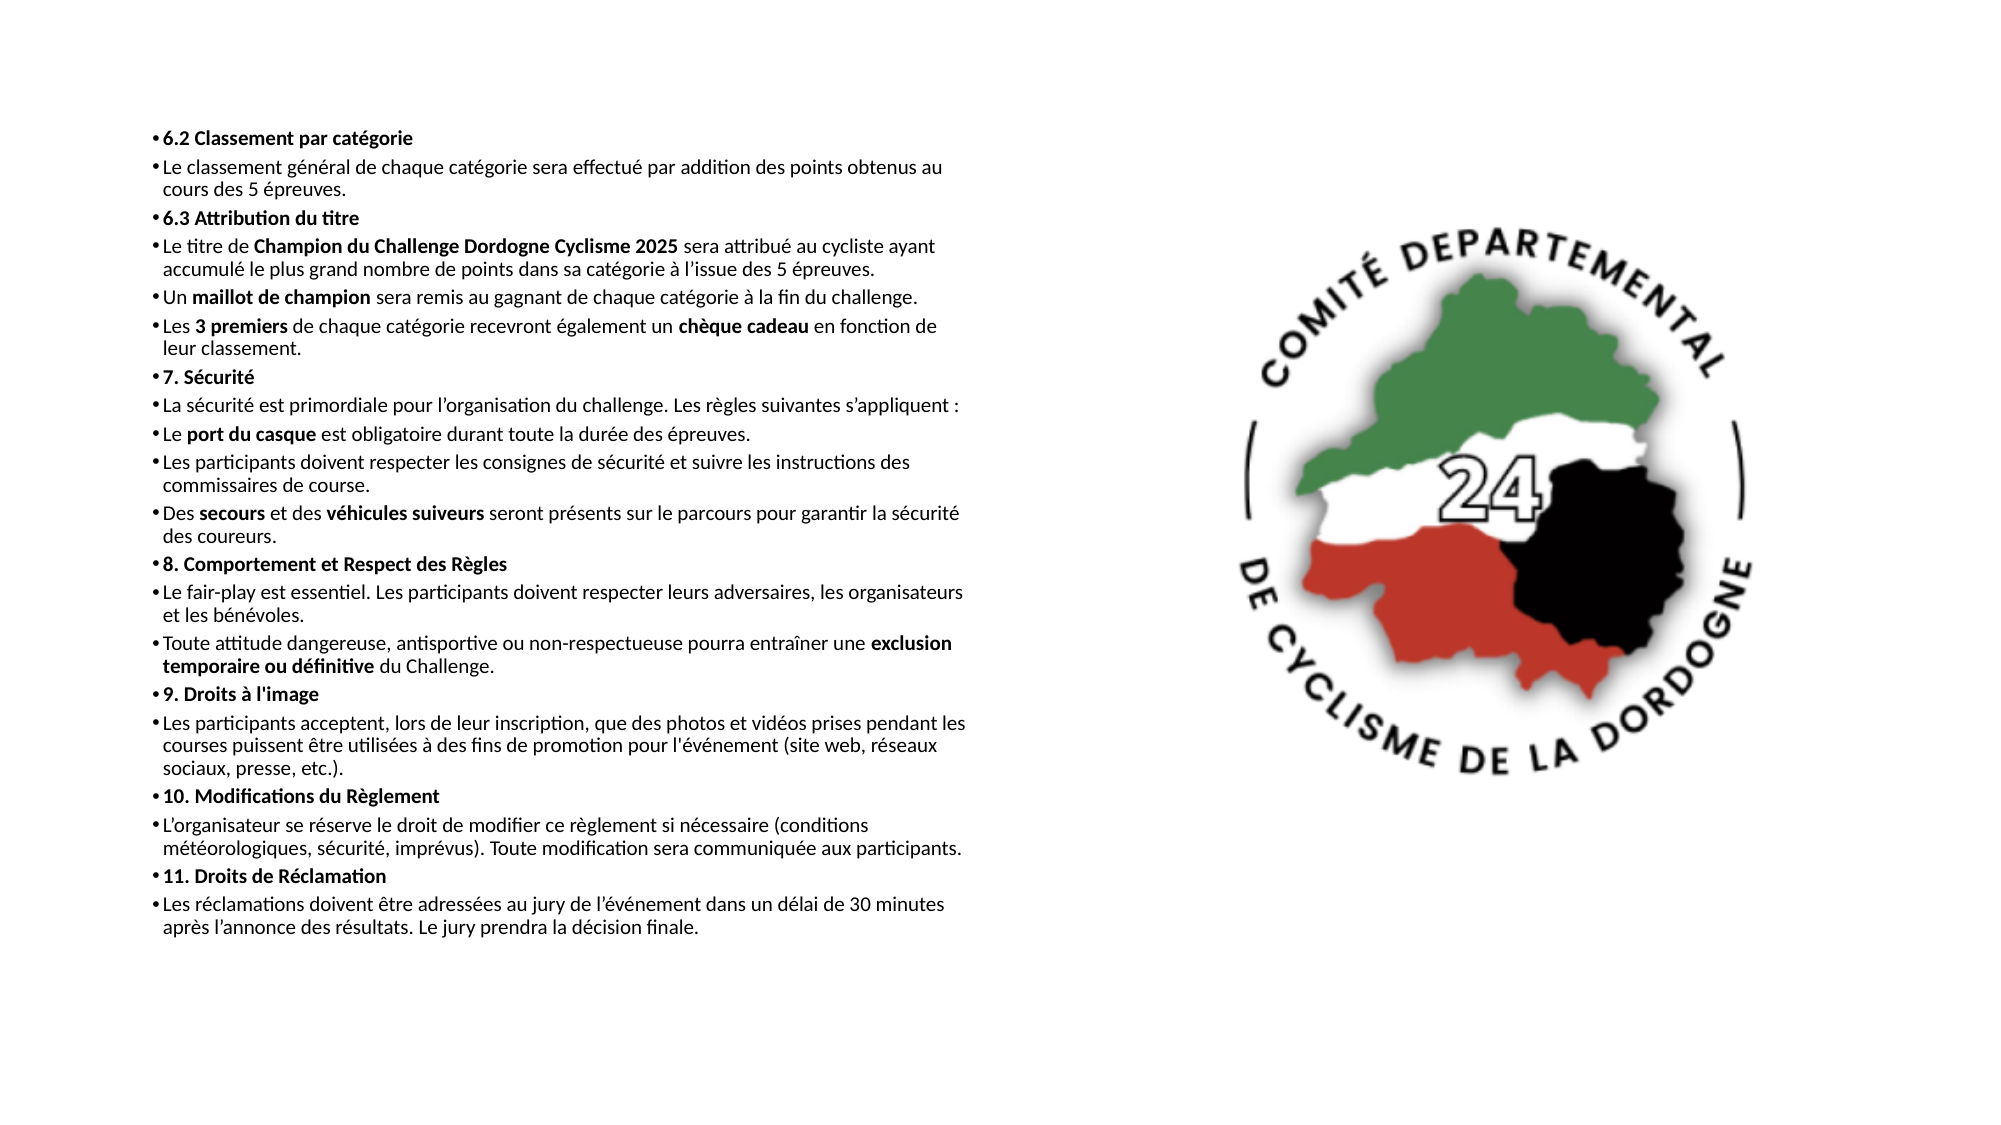

#
6.2 Classement par catégorie
Le classement général de chaque catégorie sera effectué par addition des points obtenus au cours des 5 épreuves.
6.3 Attribution du titre
Le titre de Champion du Challenge Dordogne Cyclisme 2025 sera attribué au cycliste ayant accumulé le plus grand nombre de points dans sa catégorie à l’issue des 5 épreuves.
Un maillot de champion sera remis au gagnant de chaque catégorie à la fin du challenge.
Les 3 premiers de chaque catégorie recevront également un chèque cadeau en fonction de leur classement.
7. Sécurité
La sécurité est primordiale pour l’organisation du challenge. Les règles suivantes s’appliquent :
Le port du casque est obligatoire durant toute la durée des épreuves.
Les participants doivent respecter les consignes de sécurité et suivre les instructions des commissaires de course.
Des secours et des véhicules suiveurs seront présents sur le parcours pour garantir la sécurité des coureurs.
8. Comportement et Respect des Règles
Le fair-play est essentiel. Les participants doivent respecter leurs adversaires, les organisateurs et les bénévoles.
Toute attitude dangereuse, antisportive ou non-respectueuse pourra entraîner une exclusion temporaire ou définitive du Challenge.
9. Droits à l'image
Les participants acceptent, lors de leur inscription, que des photos et vidéos prises pendant les courses puissent être utilisées à des fins de promotion pour l'événement (site web, réseaux sociaux, presse, etc.).
10. Modifications du Règlement
L’organisateur se réserve le droit de modifier ce règlement si nécessaire (conditions météorologiques, sécurité, imprévus). Toute modification sera communiquée aux participants.
11. Droits de Réclamation
Les réclamations doivent être adressées au jury de l’événement dans un délai de 30 minutes après l’annonce des résultats. Le jury prendra la décision finale.